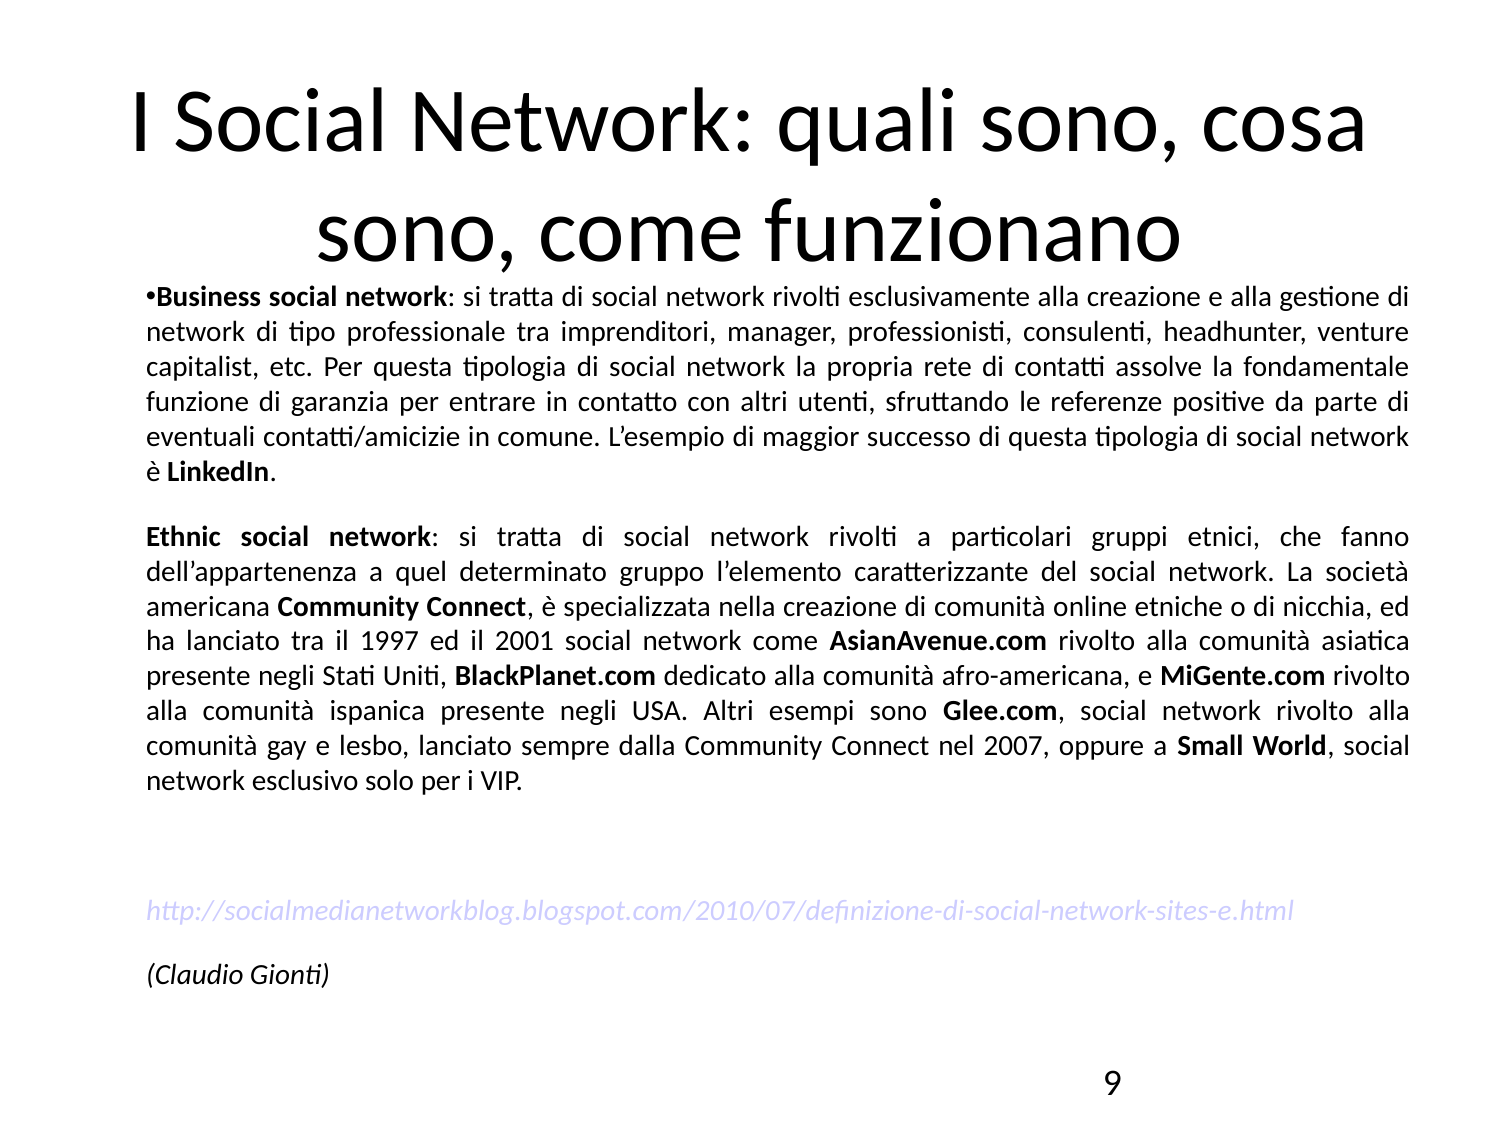

# I Social Network: quali sono, cosa sono, come funzionano
Business social network: si tratta di social network rivolti esclusivamente alla creazione e alla gestione di network di tipo professionale tra imprenditori, manager, professionisti, consulenti, headhunter, venture capitalist, etc. Per questa tipologia di social network la propria rete di contatti assolve la fondamentale funzione di garanzia per entrare in contatto con altri utenti, sfruttando le referenze positive da parte di eventuali contatti/amicizie in comune. L’esempio di maggior successo di questa tipologia di social network è LinkedIn.
Ethnic social network: si tratta di social network rivolti a particolari gruppi etnici, che fanno dell’appartenenza a quel determinato gruppo l’elemento caratterizzante del social network. La società americana Community Connect, è specializzata nella creazione di comunità online etniche o di nicchia, ed ha lanciato tra il 1997 ed il 2001 social network come AsianAvenue.com rivolto alla comunità asiatica presente negli Stati Uniti, BlackPlanet.com dedicato alla comunità afro-americana, e MiGente.com rivolto alla comunità ispanica presente negli USA. Altri esempi sono Glee.com, social network rivolto alla comunità gay e lesbo, lanciato sempre dalla Community Connect nel 2007, oppure a Small World, social network esclusivo solo per i VIP.
http://socialmedianetworkblog.blogspot.com/2010/07/definizione-di-social-network-sites-e.html
(Claudio Gionti)